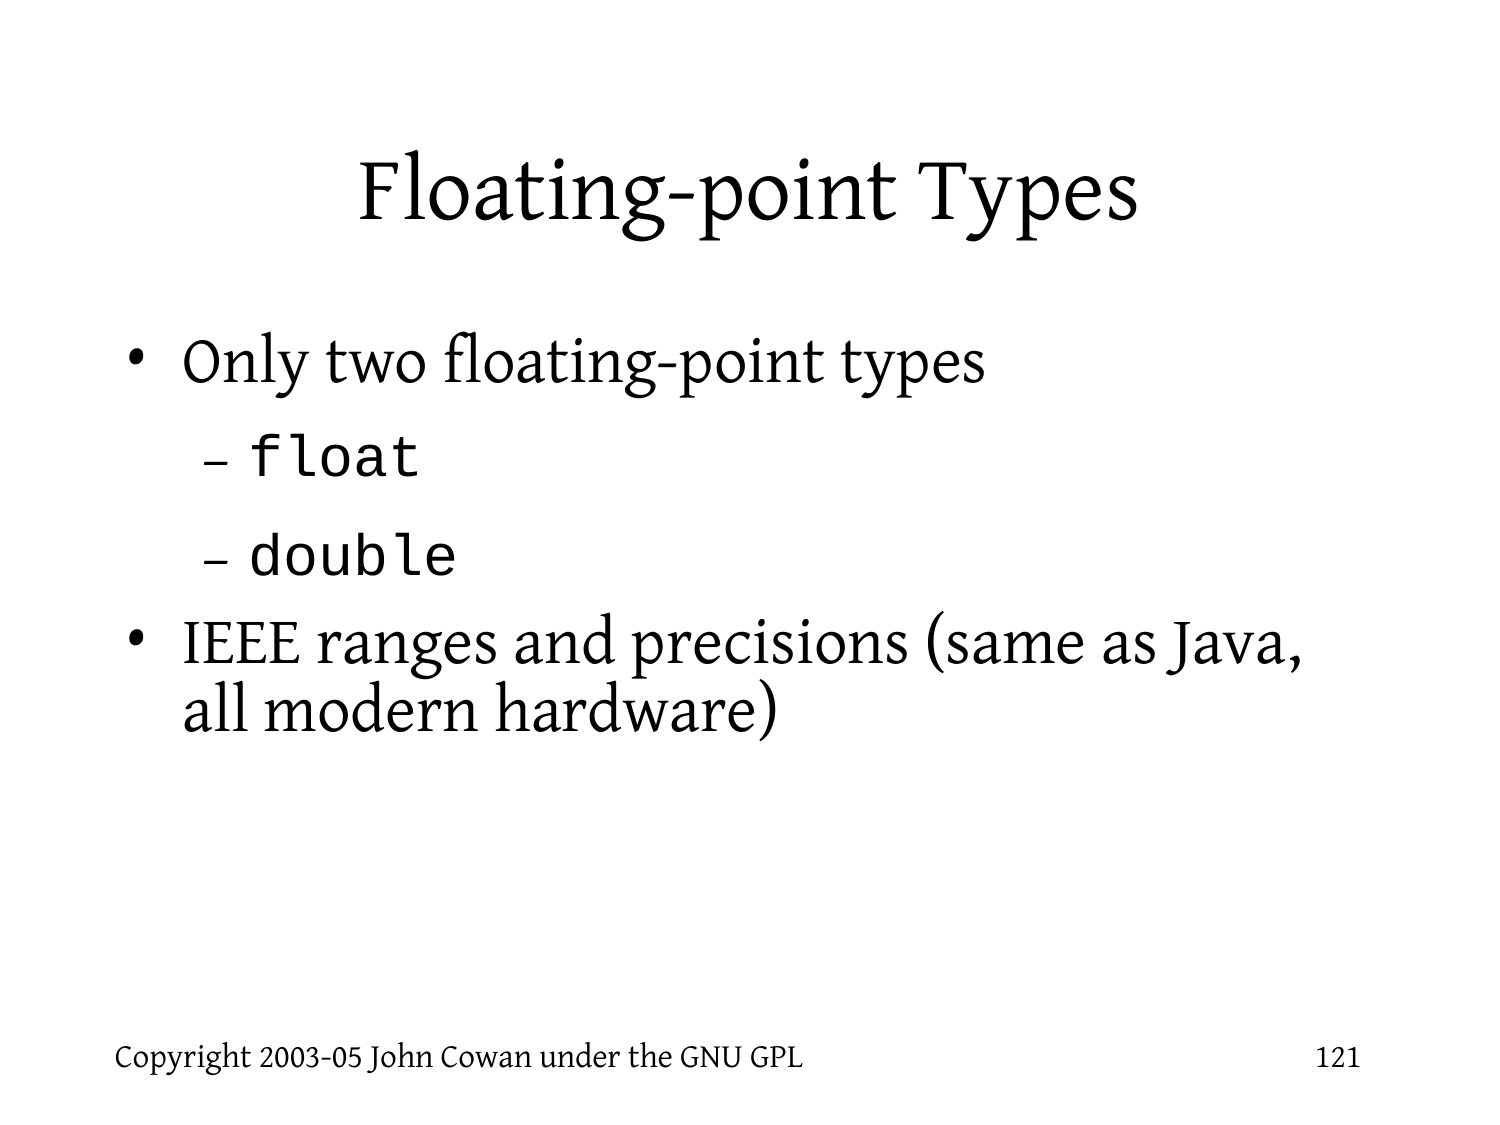

# Floating-point Types
Only two floating-point types
float
double
IEEE ranges and precisions (same as Java, all modern hardware)